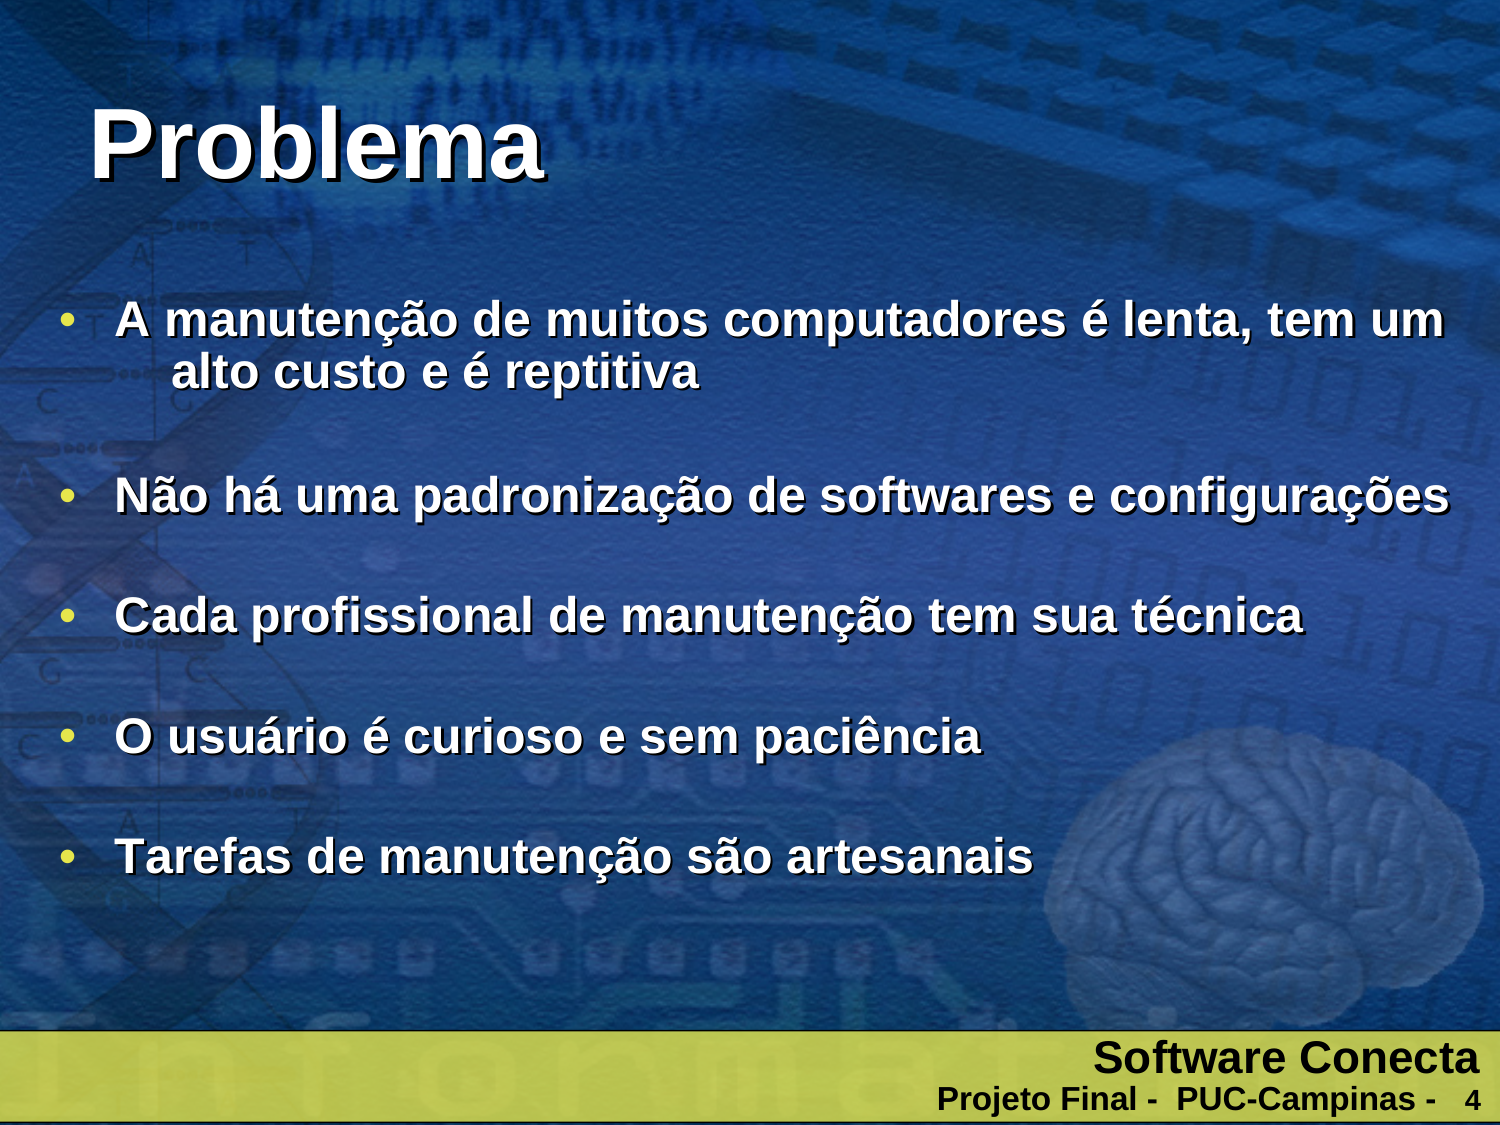

# Problema
A manutenção de muitos computadores é lenta, tem um alto custo e é reptitiva
Não há uma padronização de softwares e configurações
Cada profissional de manutenção tem sua técnica
O usuário é curioso e sem paciência
Tarefas de manutenção são artesanais